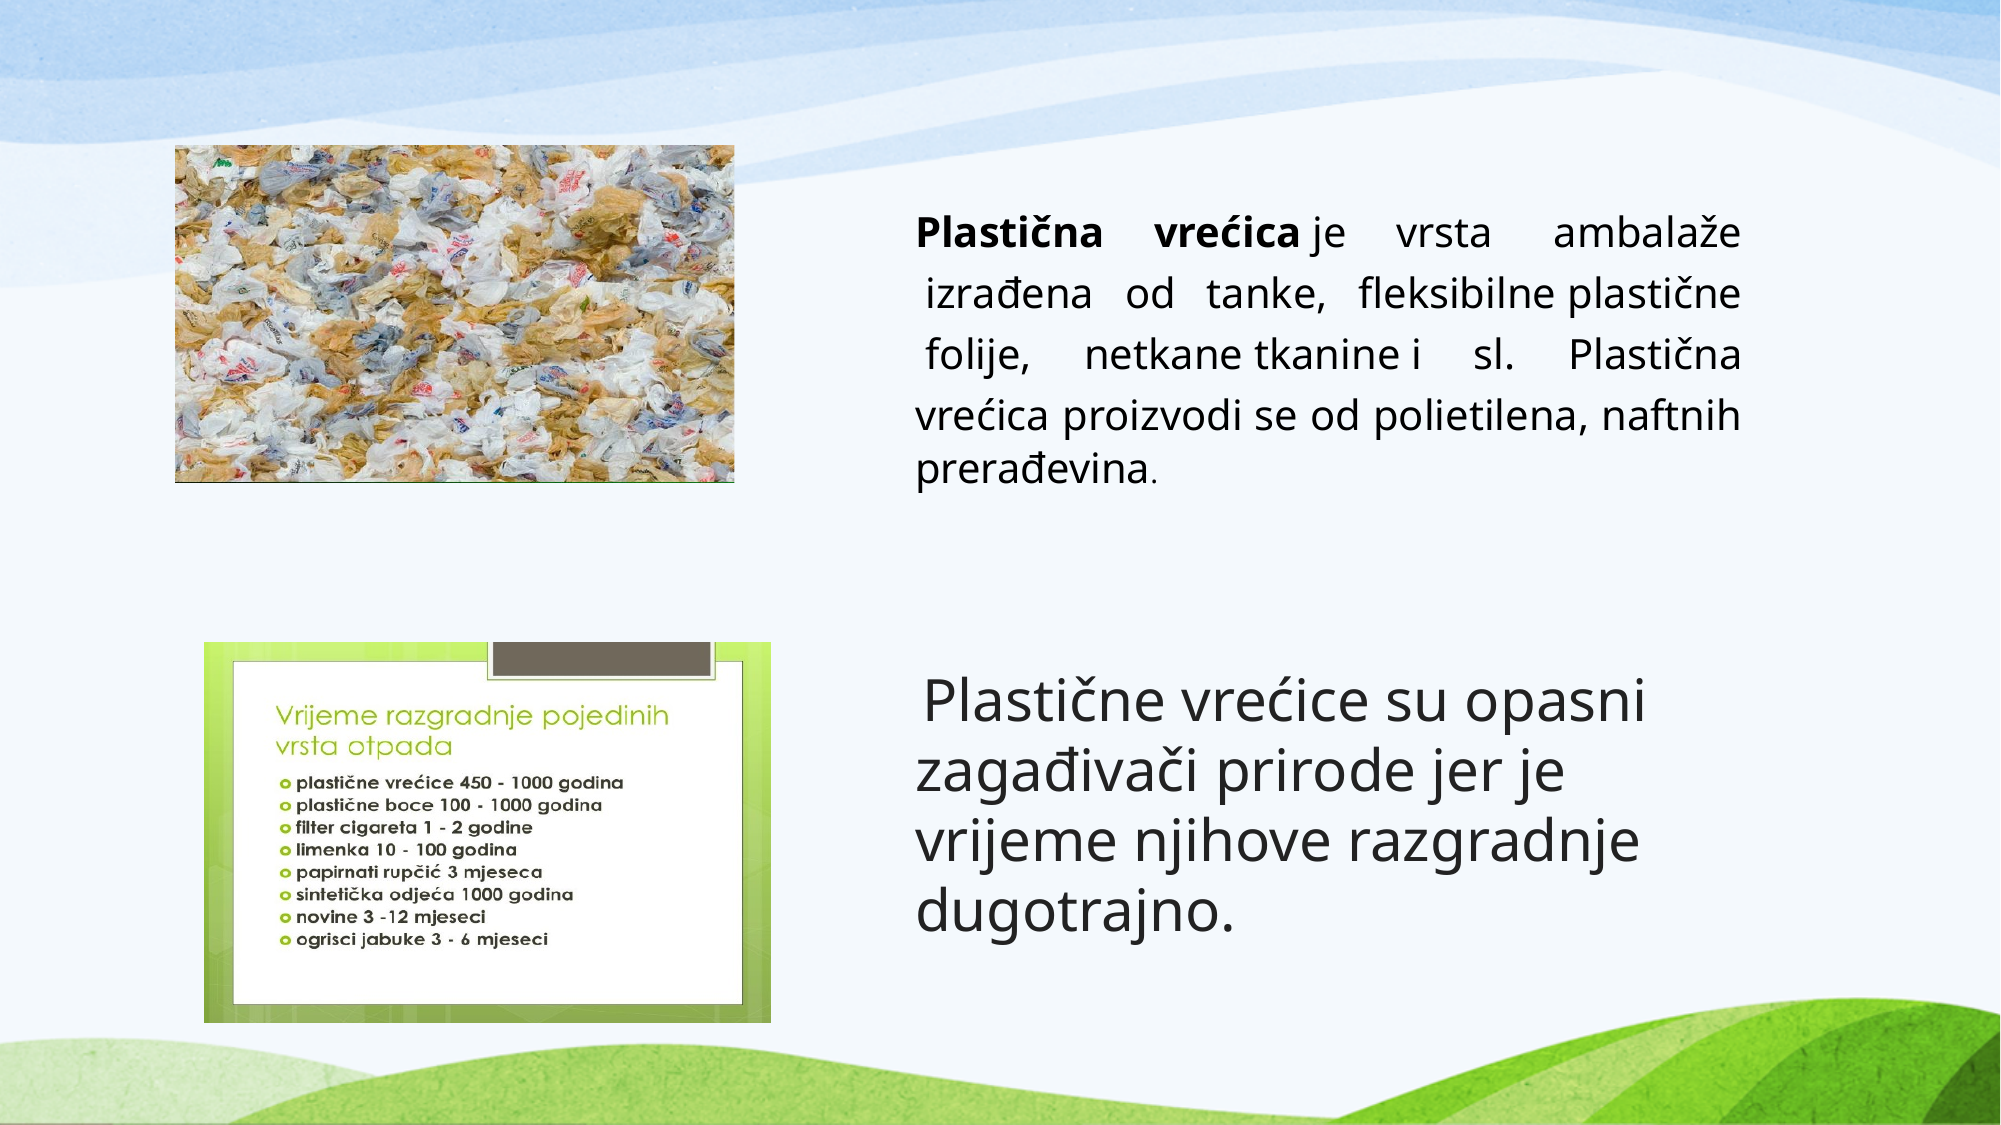

Plastična vrećica je vrsta  ambalaže  izrađena od tanke, fleksibilne plastične folije, netkane tkanine i sl. Plastična vrećica proizvodi se od polietilena, naftnih prerađevina.
 Plastične vrećice su opasni zagađivači prirode jer je vrijeme njihove razgradnje dugotrajno.